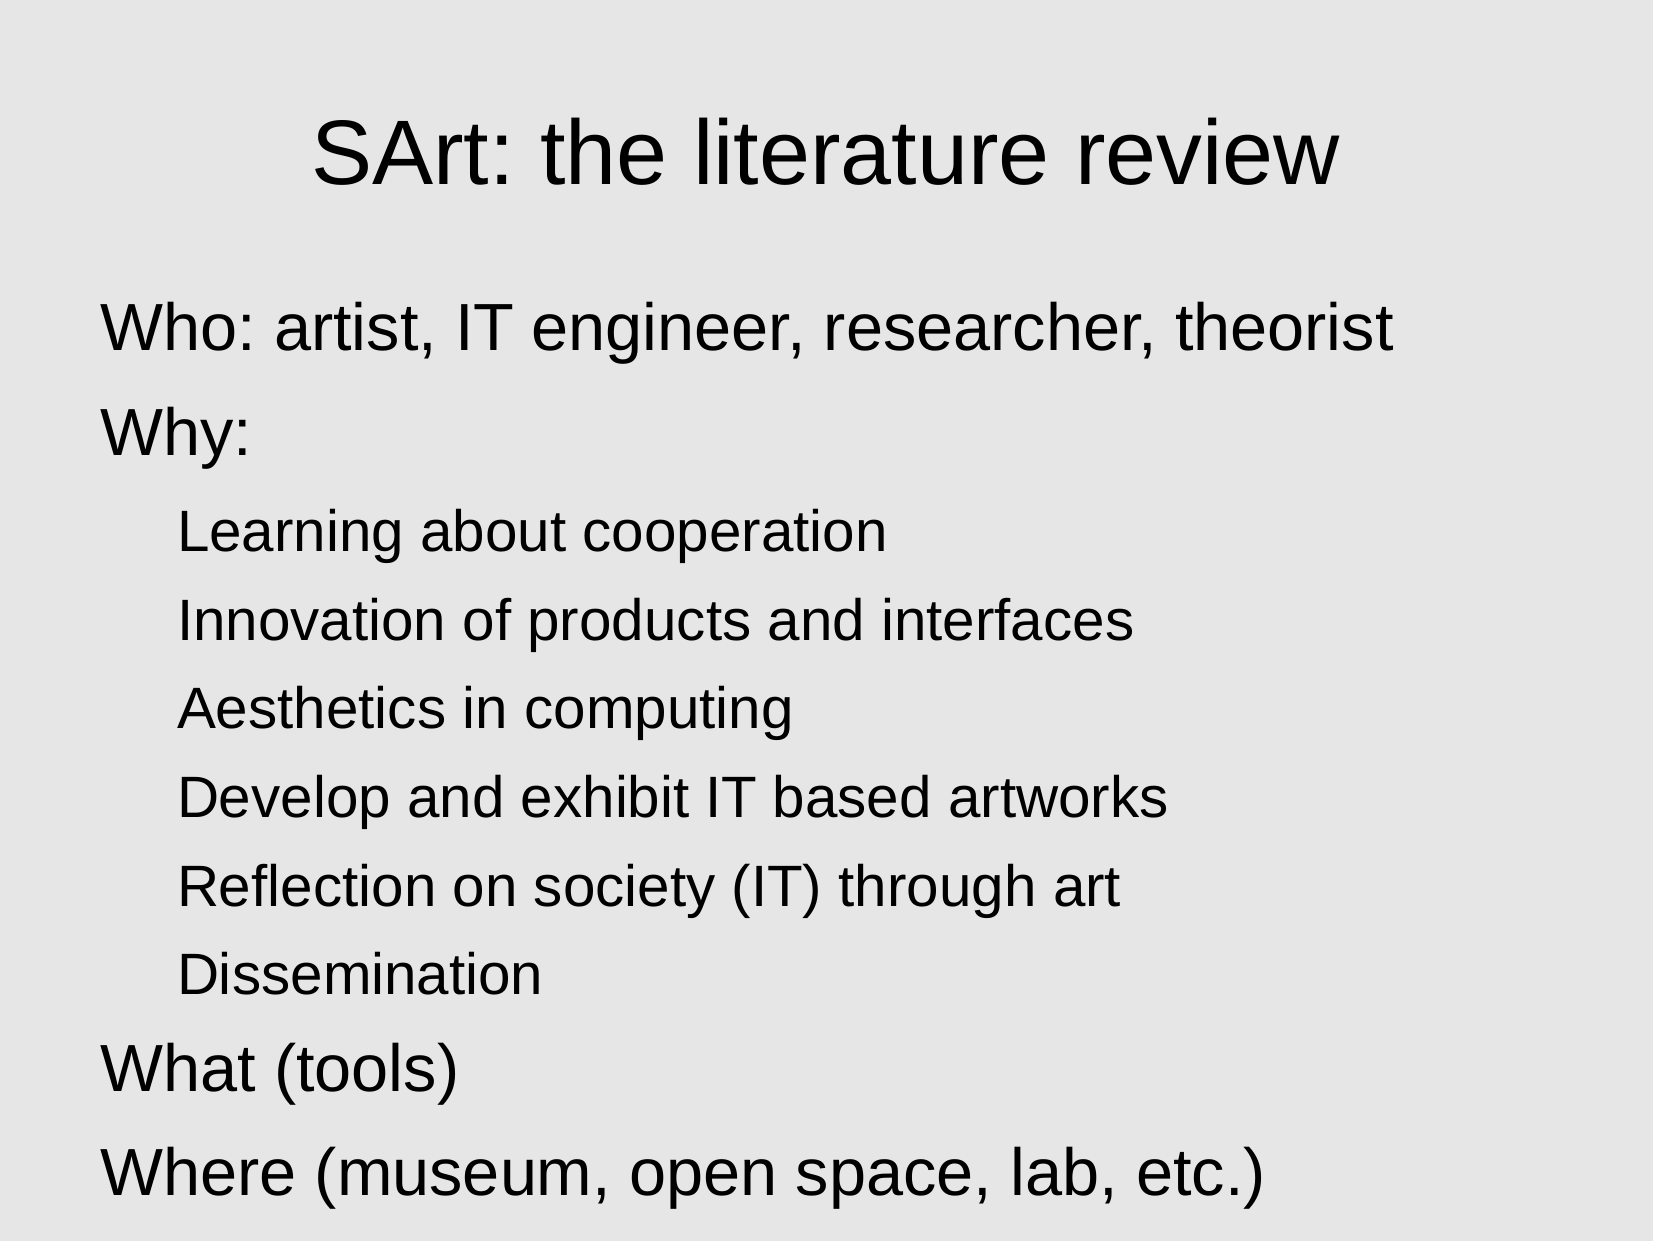

# SArt: the literature review
Who: artist, IT engineer, researcher, theorist
Why:
Learning about cooperation
Innovation of products and interfaces
Aesthetics in computing
Develop and exhibit IT based artworks
Reflection on society (IT) through art
Dissemination
What (tools)
Where (museum, open space, lab, etc.)